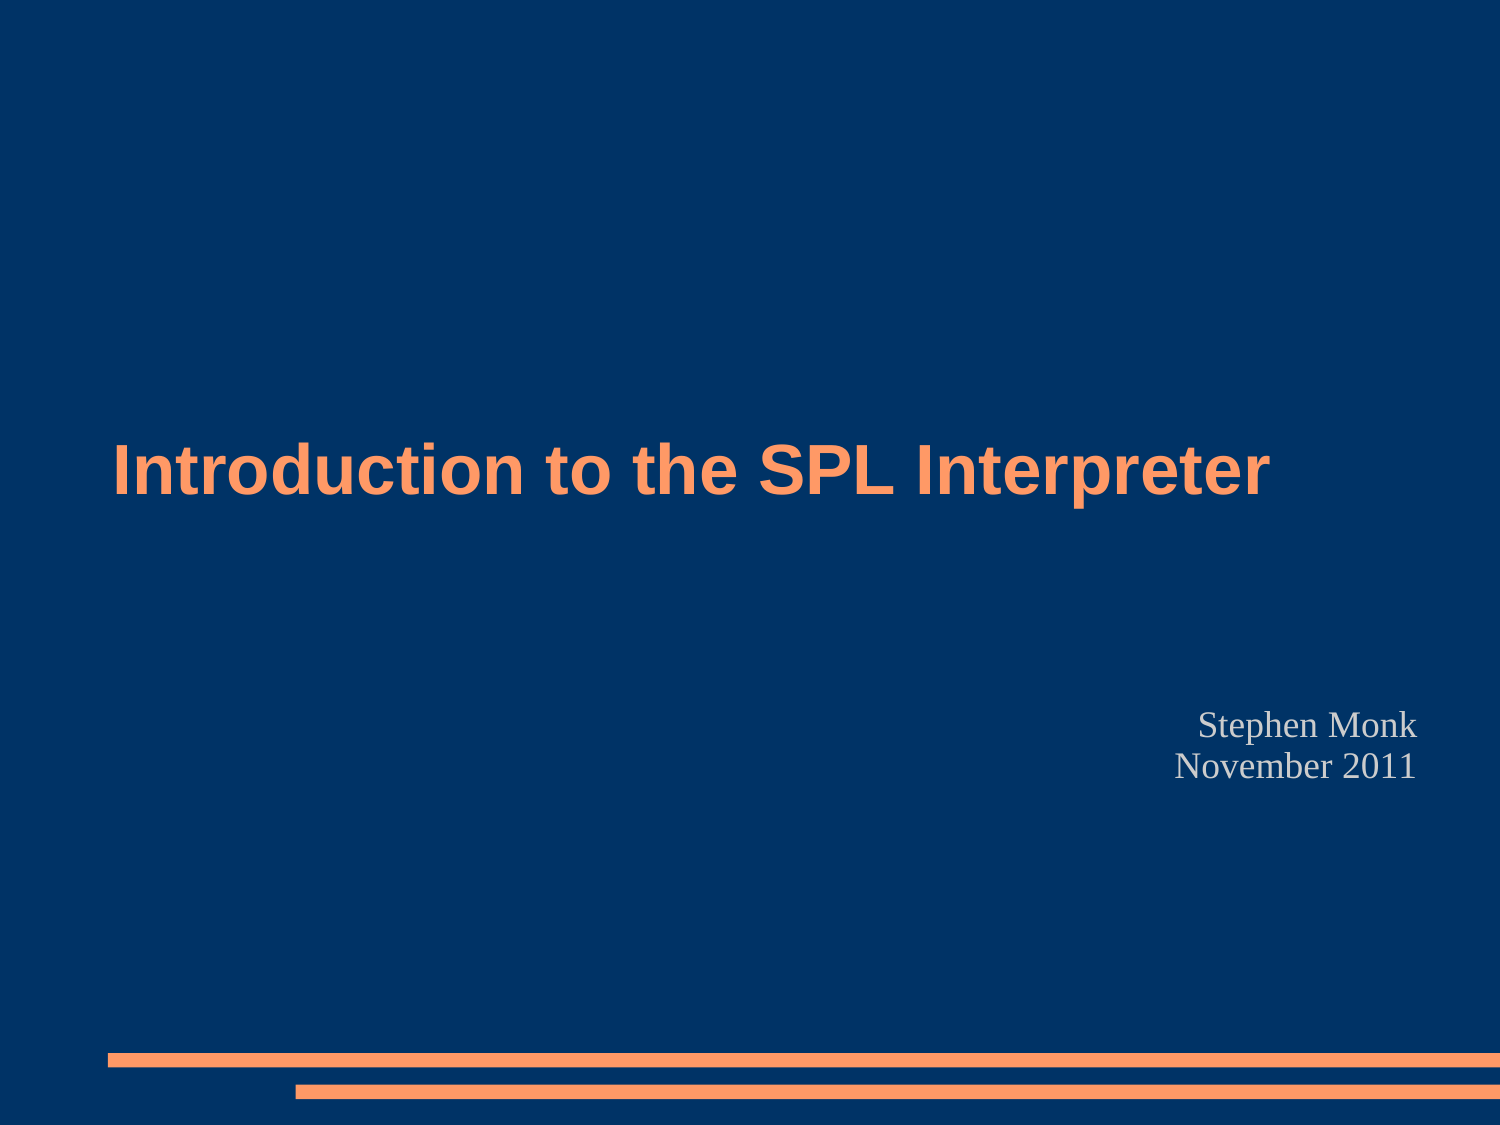

Stephen Monk
November 2011
# Introduction to the SPL Interpreter